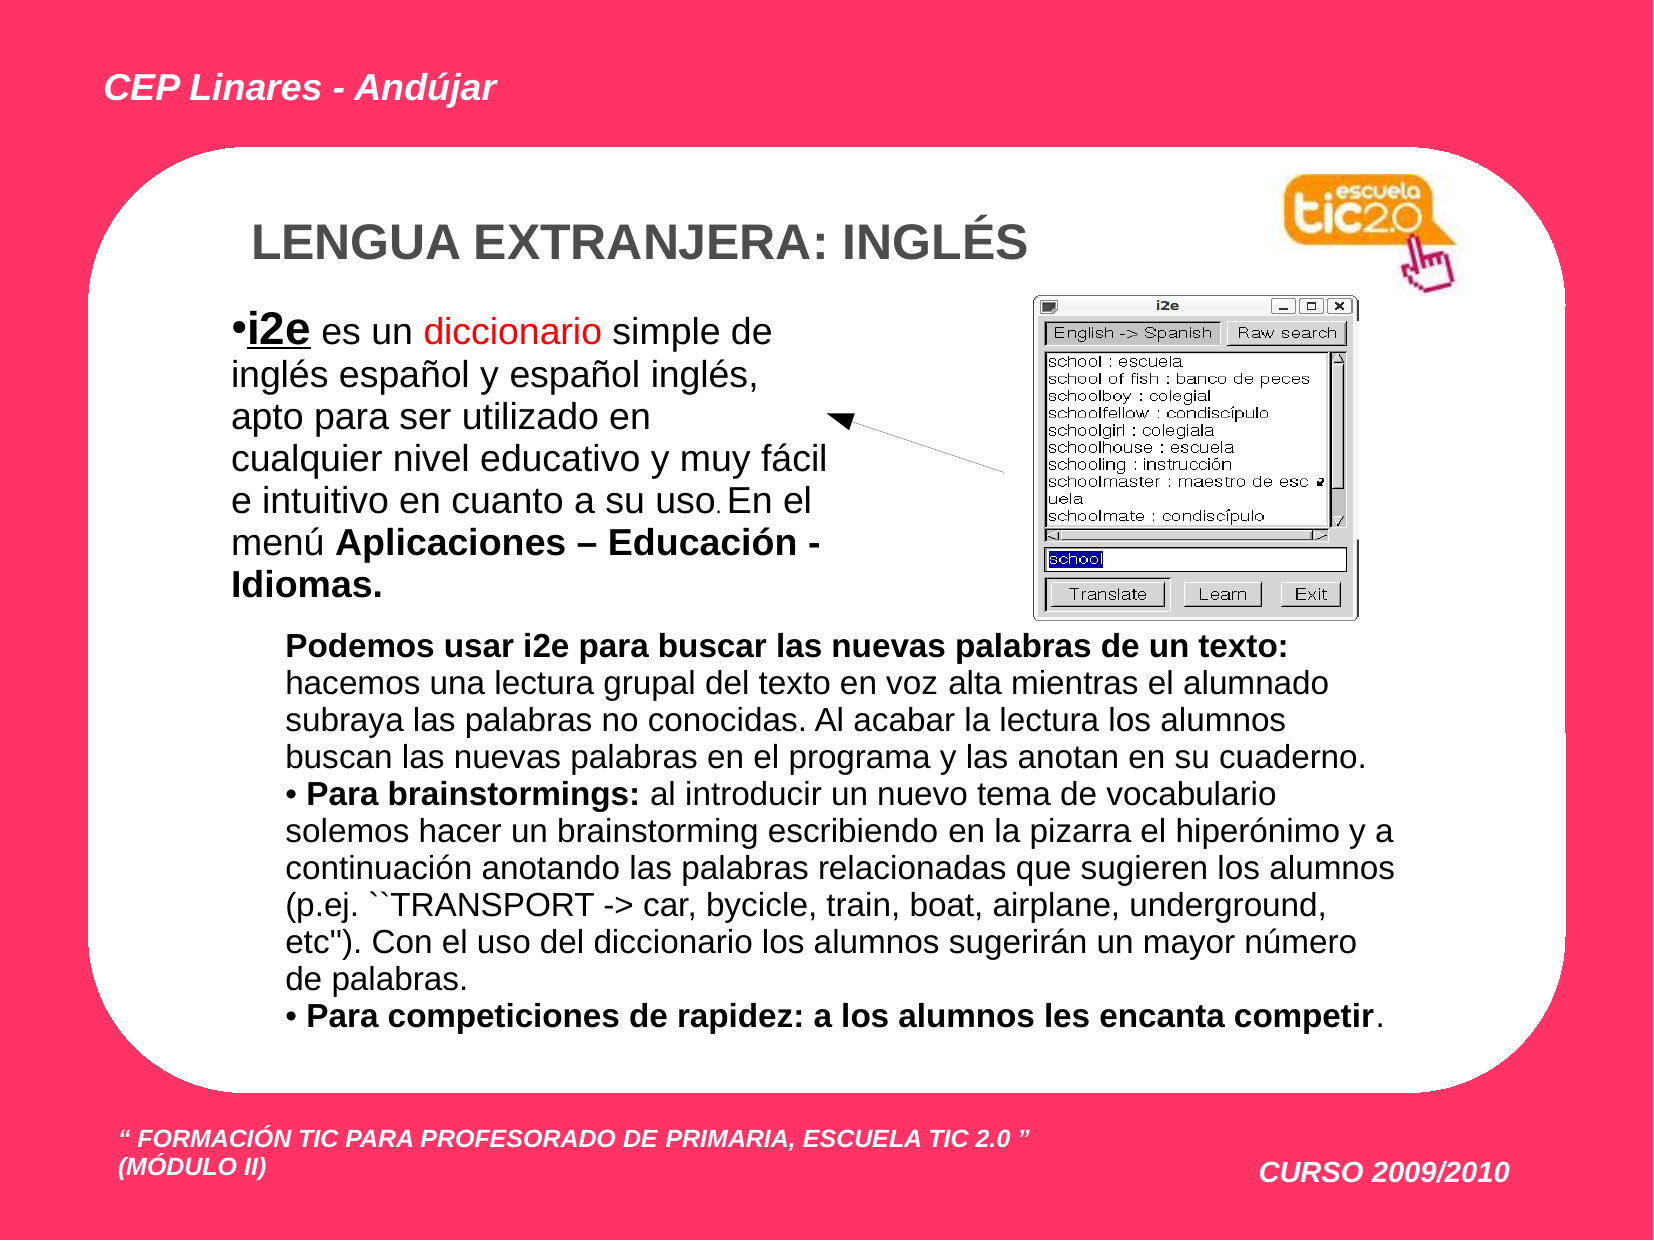

LENGUA EXTRANJERA: INGLÉS
i2e es un diccionario simple de inglés español y español inglés,
apto para ser utilizado en
cualquier nivel educativo y muy fácil e intuitivo en cuanto a su uso. En el menú Aplicaciones – Educación - Idiomas.
Podemos usar i2e para buscar las nuevas palabras de un texto: hacemos una lectura grupal del texto en voz alta mientras el alumnado subraya las palabras no conocidas. Al acabar la lectura los alumnos buscan las nuevas palabras en el programa y las anotan en su cuaderno.
• Para brainstormings: al introducir un nuevo tema de vocabulario solemos hacer un brainstorming escribiendo en la pizarra el hiperónimo y a continuación anotando las palabras relacionadas que sugieren los alumnos (p.ej. ``TRANSPORT -> car, bycicle, train, boat, airplane, underground, etc''). Con el uso del diccionario los alumnos sugerirán un mayor número de palabras.
• Para competiciones de rapidez: a los alumnos les encanta competir.